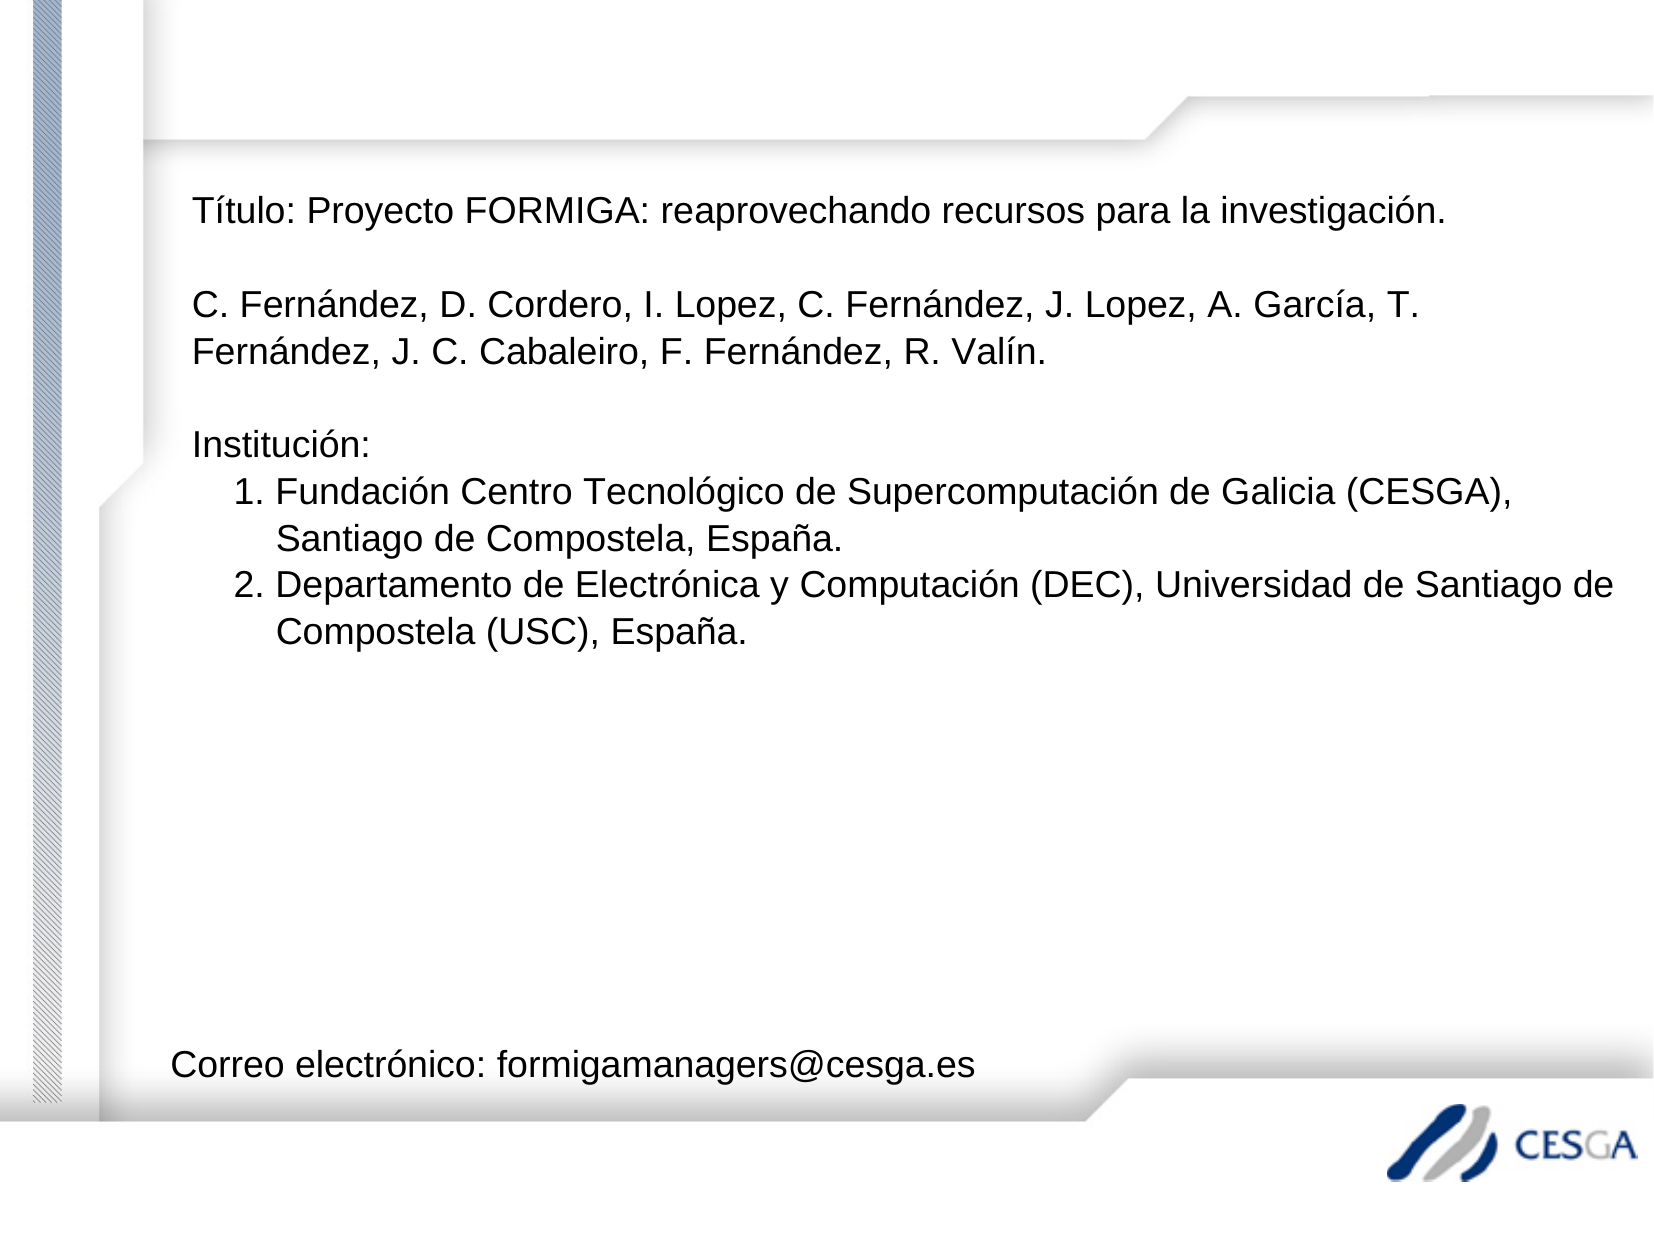

Título: Proyecto FORMIGA: re­aprovechando recursos para la investigación.
C. Fernández, D. Cordero, I. Lopez, C. Fernández, J. Lopez, A. García, T.
Fernández, J. C. Cabaleiro, F. Fernández, R. Valín.
Institución:
 1. Fundación Centro Tecnológico de Supercomputación de Galicia (CESGA),
 Santiago de Compostela, España.
 2. Departamento de Electrónica y Computación (DEC), Universidad de Santiago de
 Compostela (USC), España.
Correo electrónico: formiga­managers@cesga.es